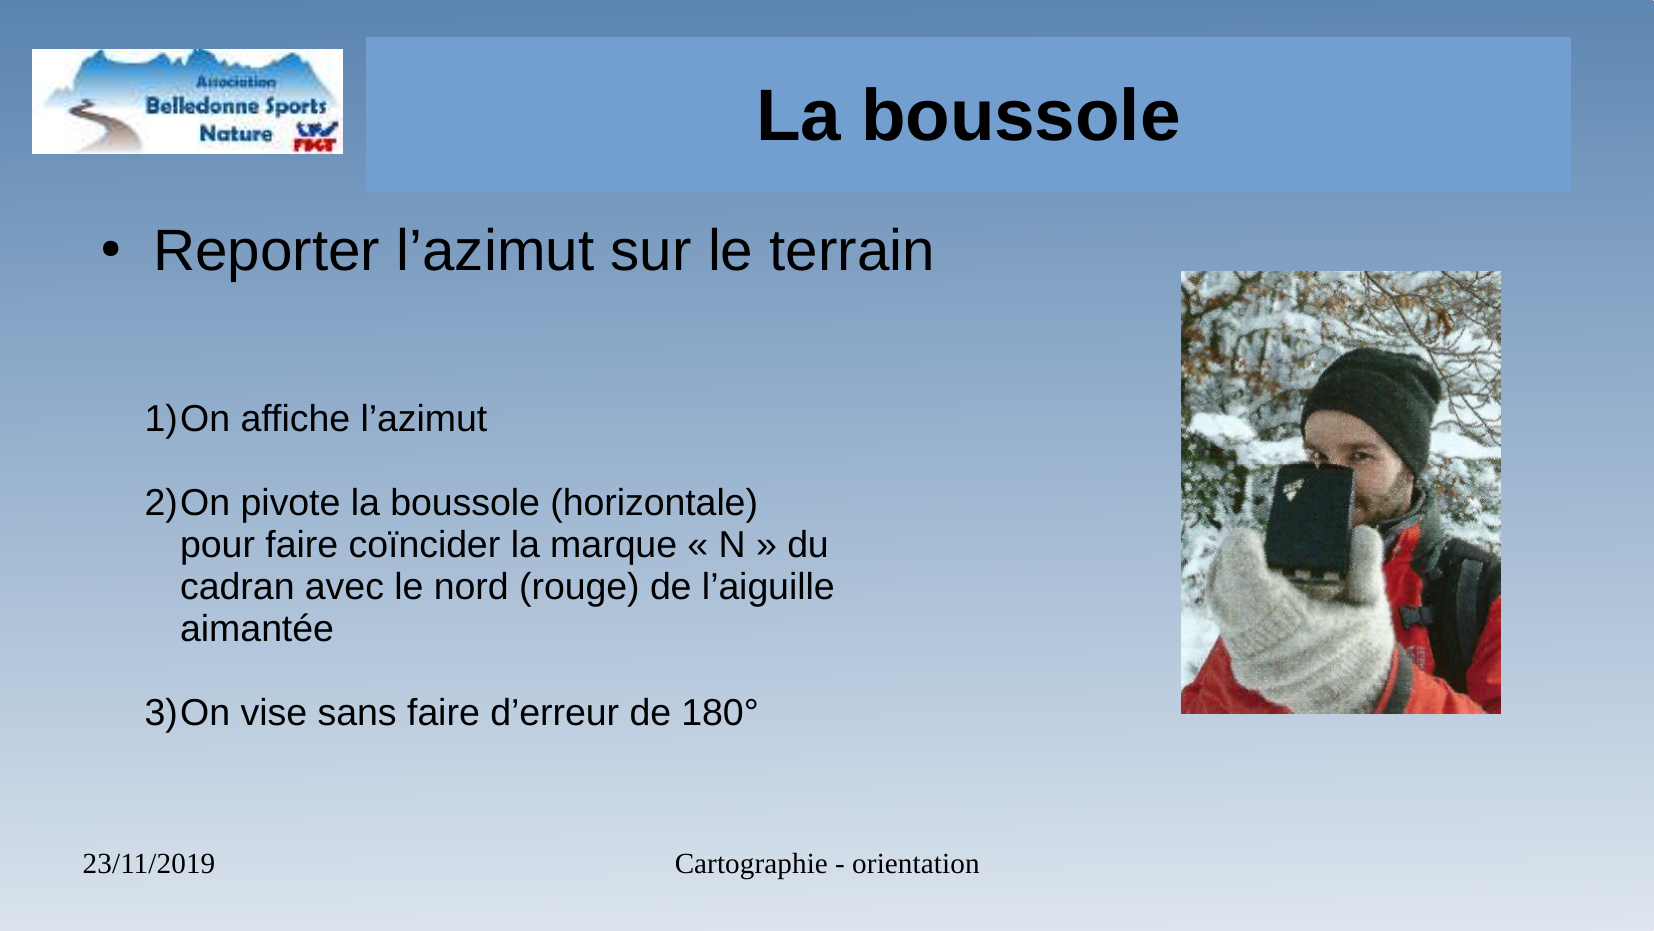

# La boussole
Reporter l’azimut sur le terrain
On affiche l’azimut
On pivote la boussole (horizontale)
pour faire coïncider la marque « N » du cadran avec le nord (rouge) de l’aiguille aimantée
On vise sans faire d’erreur de 180°